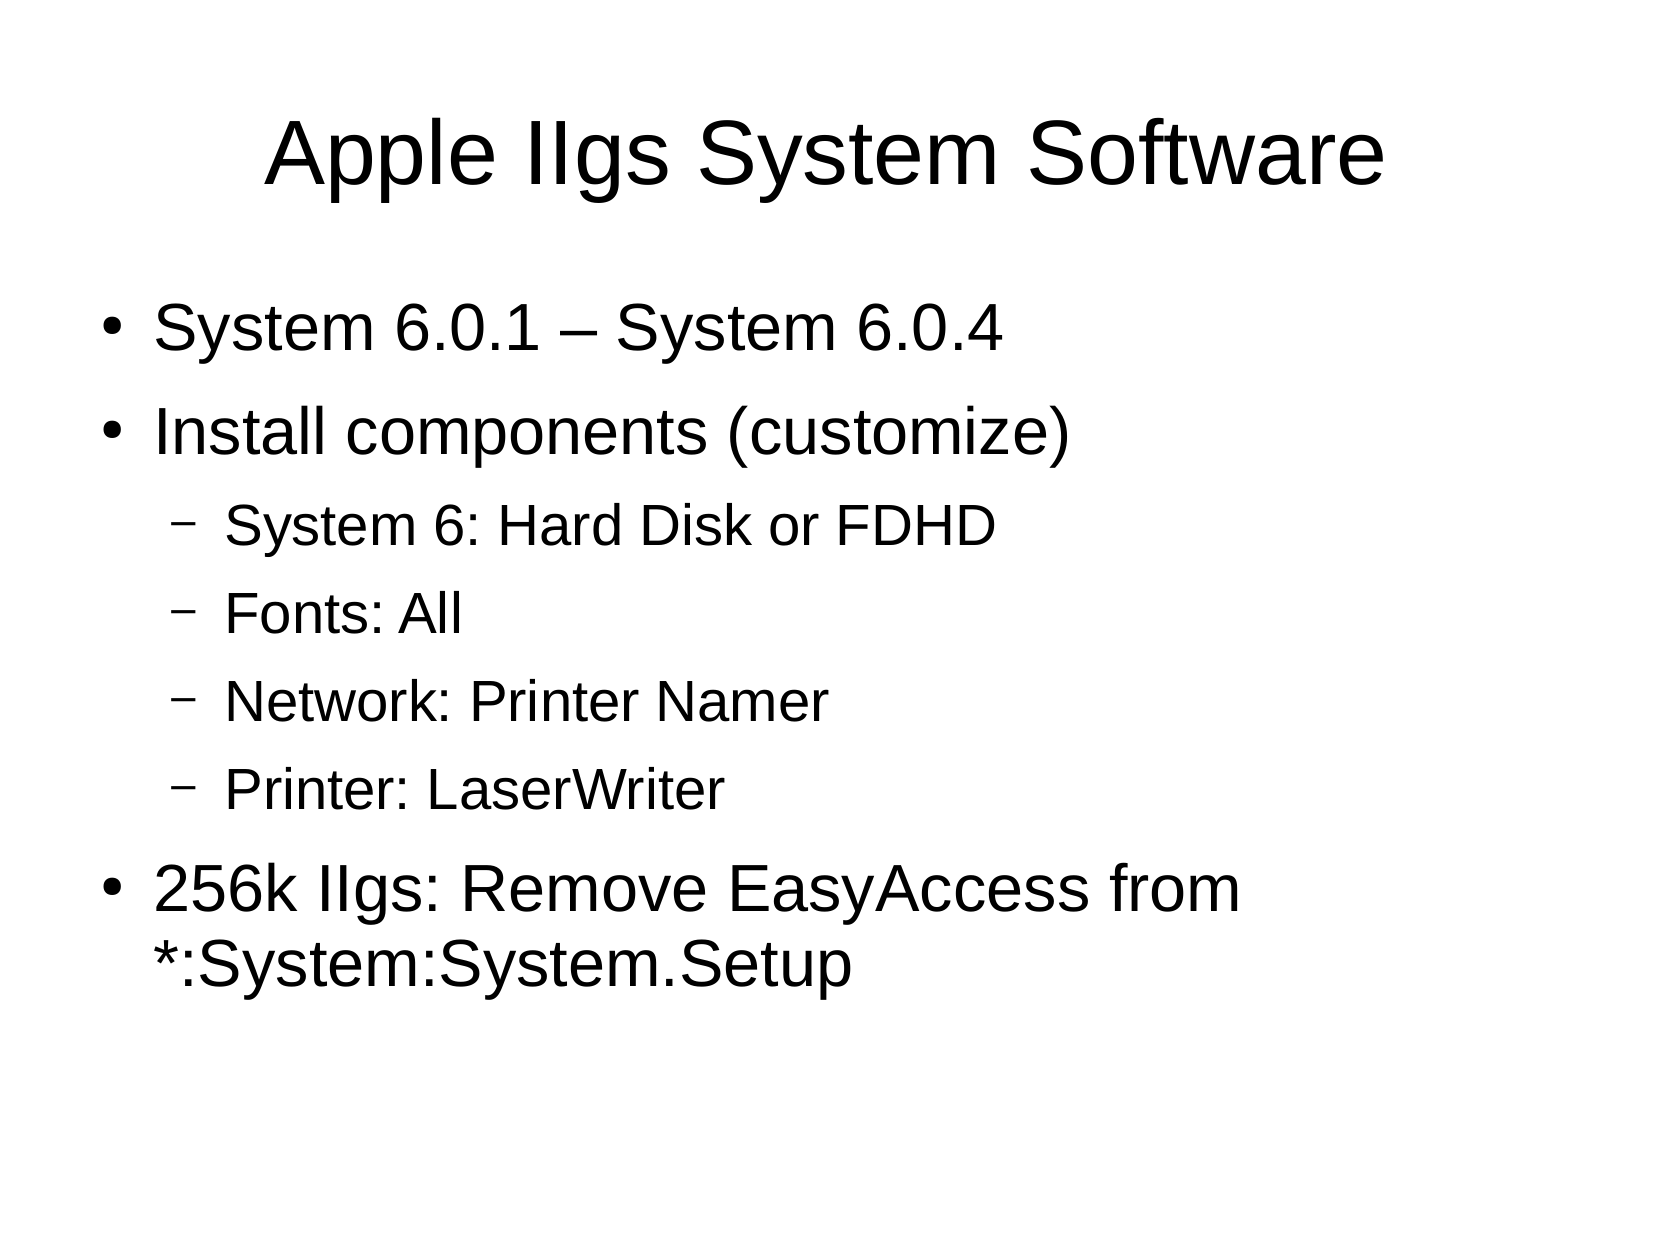

# Apple IIgs System Software
System 6.0.1 – System 6.0.4
Install components (customize)
System 6: Hard Disk or FDHD
Fonts: All
Network: Printer Namer
Printer: LaserWriter
256k IIgs: Remove EasyAccess from *:System:System.Setup